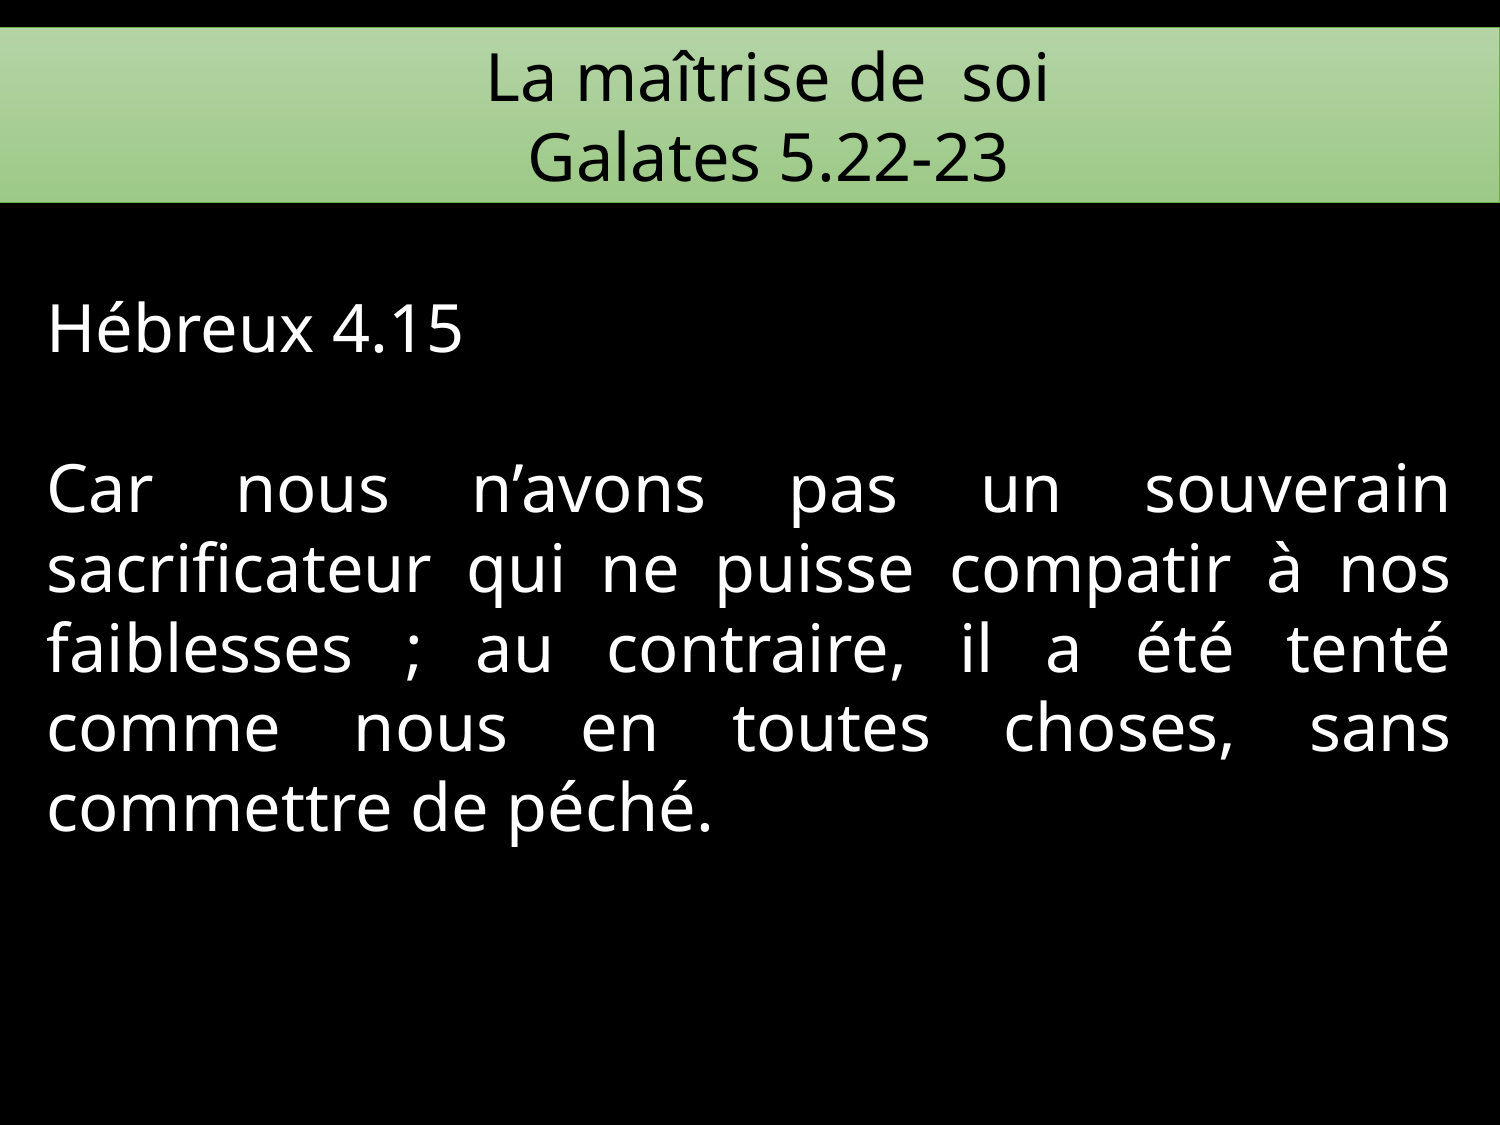

La maîtrise de soi
Galates 5.22-23
Hébreux 4.15
Car nous n’avons pas un souverain sacrificateur qui ne puisse compatir à nos faiblesses ; au contraire, il a été tenté comme nous en toutes choses, sans commettre de péché.